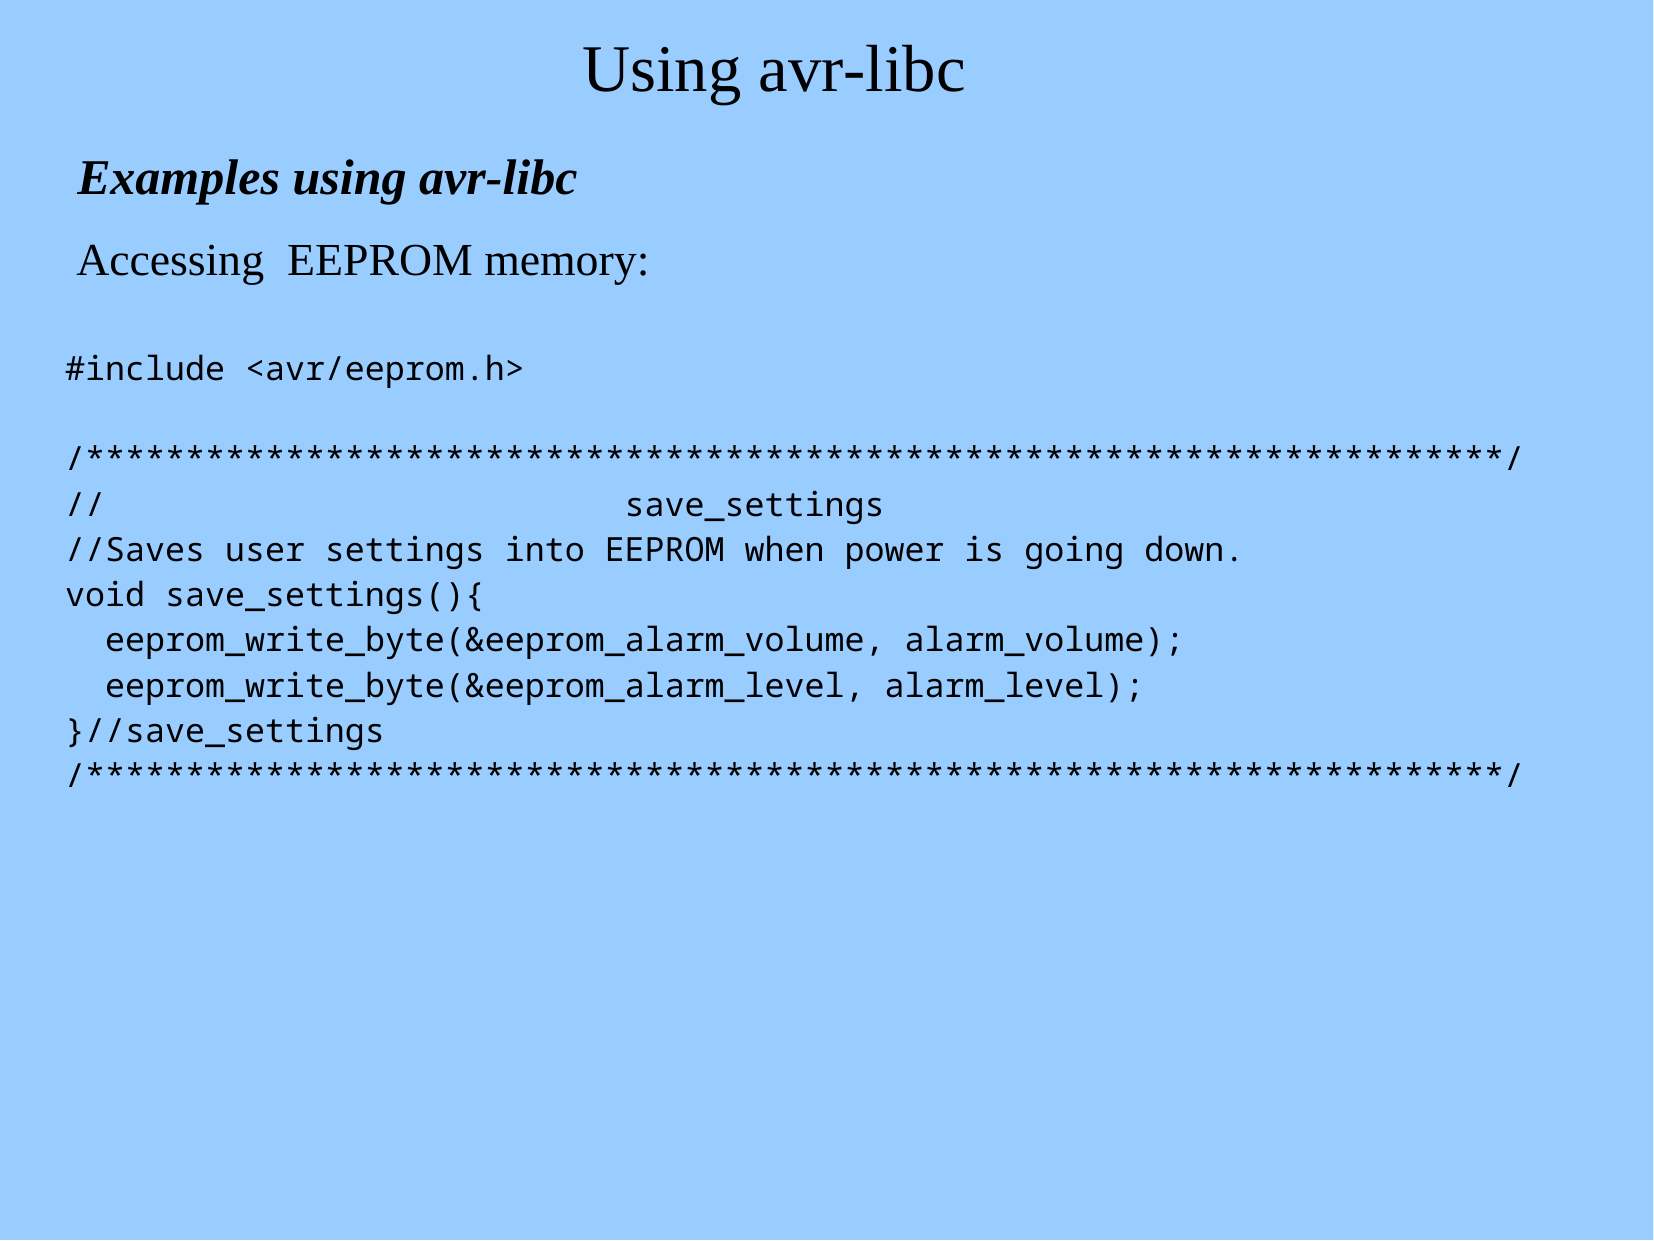

Using avr-libc
Examples using avr-libc
Accessing EEPROM memory:
#include <avr/eeprom.h>
/***********************************************************************/
// save_settings
//Saves user settings into EEPROM when power is going down.
void save_settings(){
 eeprom_write_byte(&eeprom_alarm_volume, alarm_volume);
 eeprom_write_byte(&eeprom_alarm_level, alarm_level);
}//save_settings
/***********************************************************************/